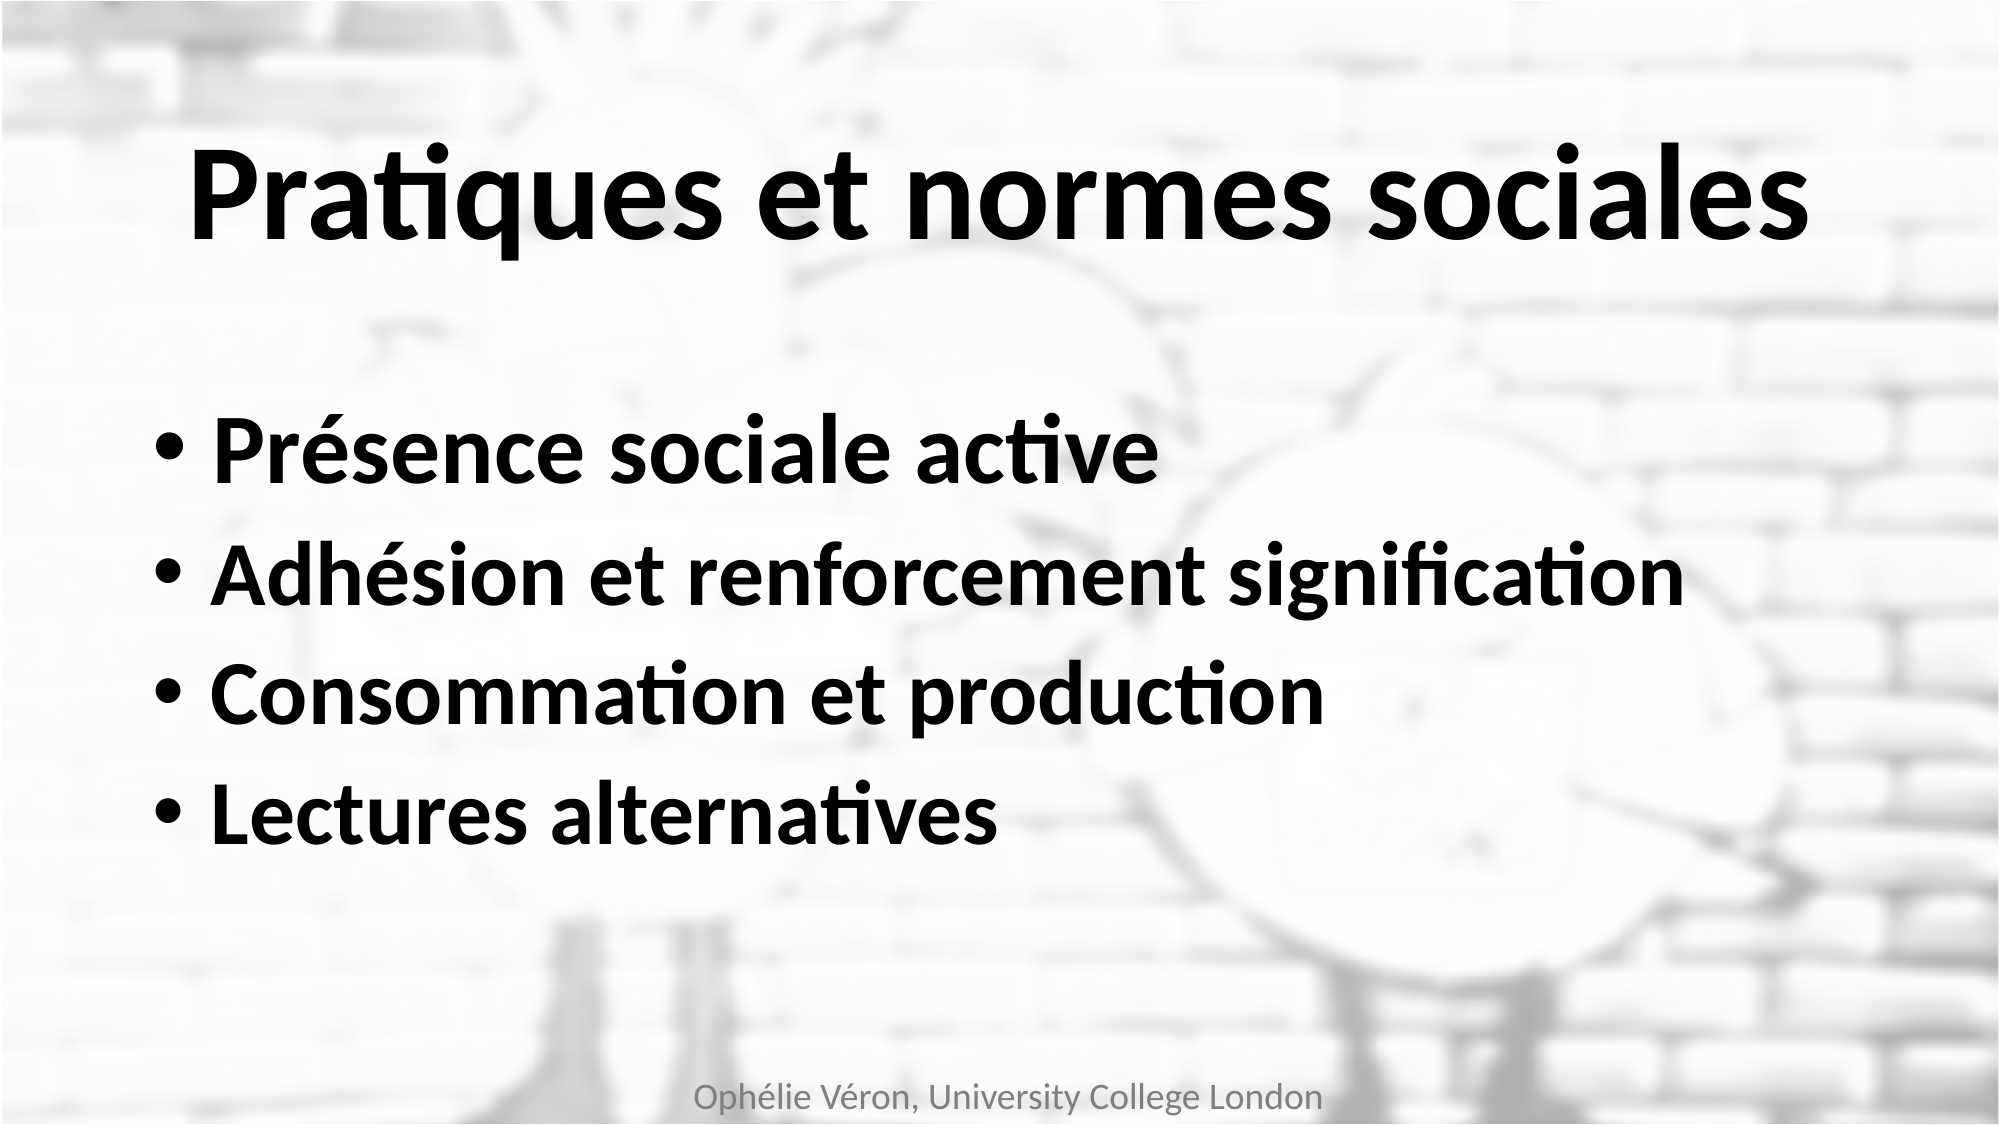

# Pratiques et normes sociales
 Présence sociale active
 Adhésion et renforcement signification
 Consommation et production
 Lectures alternatives
Ophélie Véron, University College London